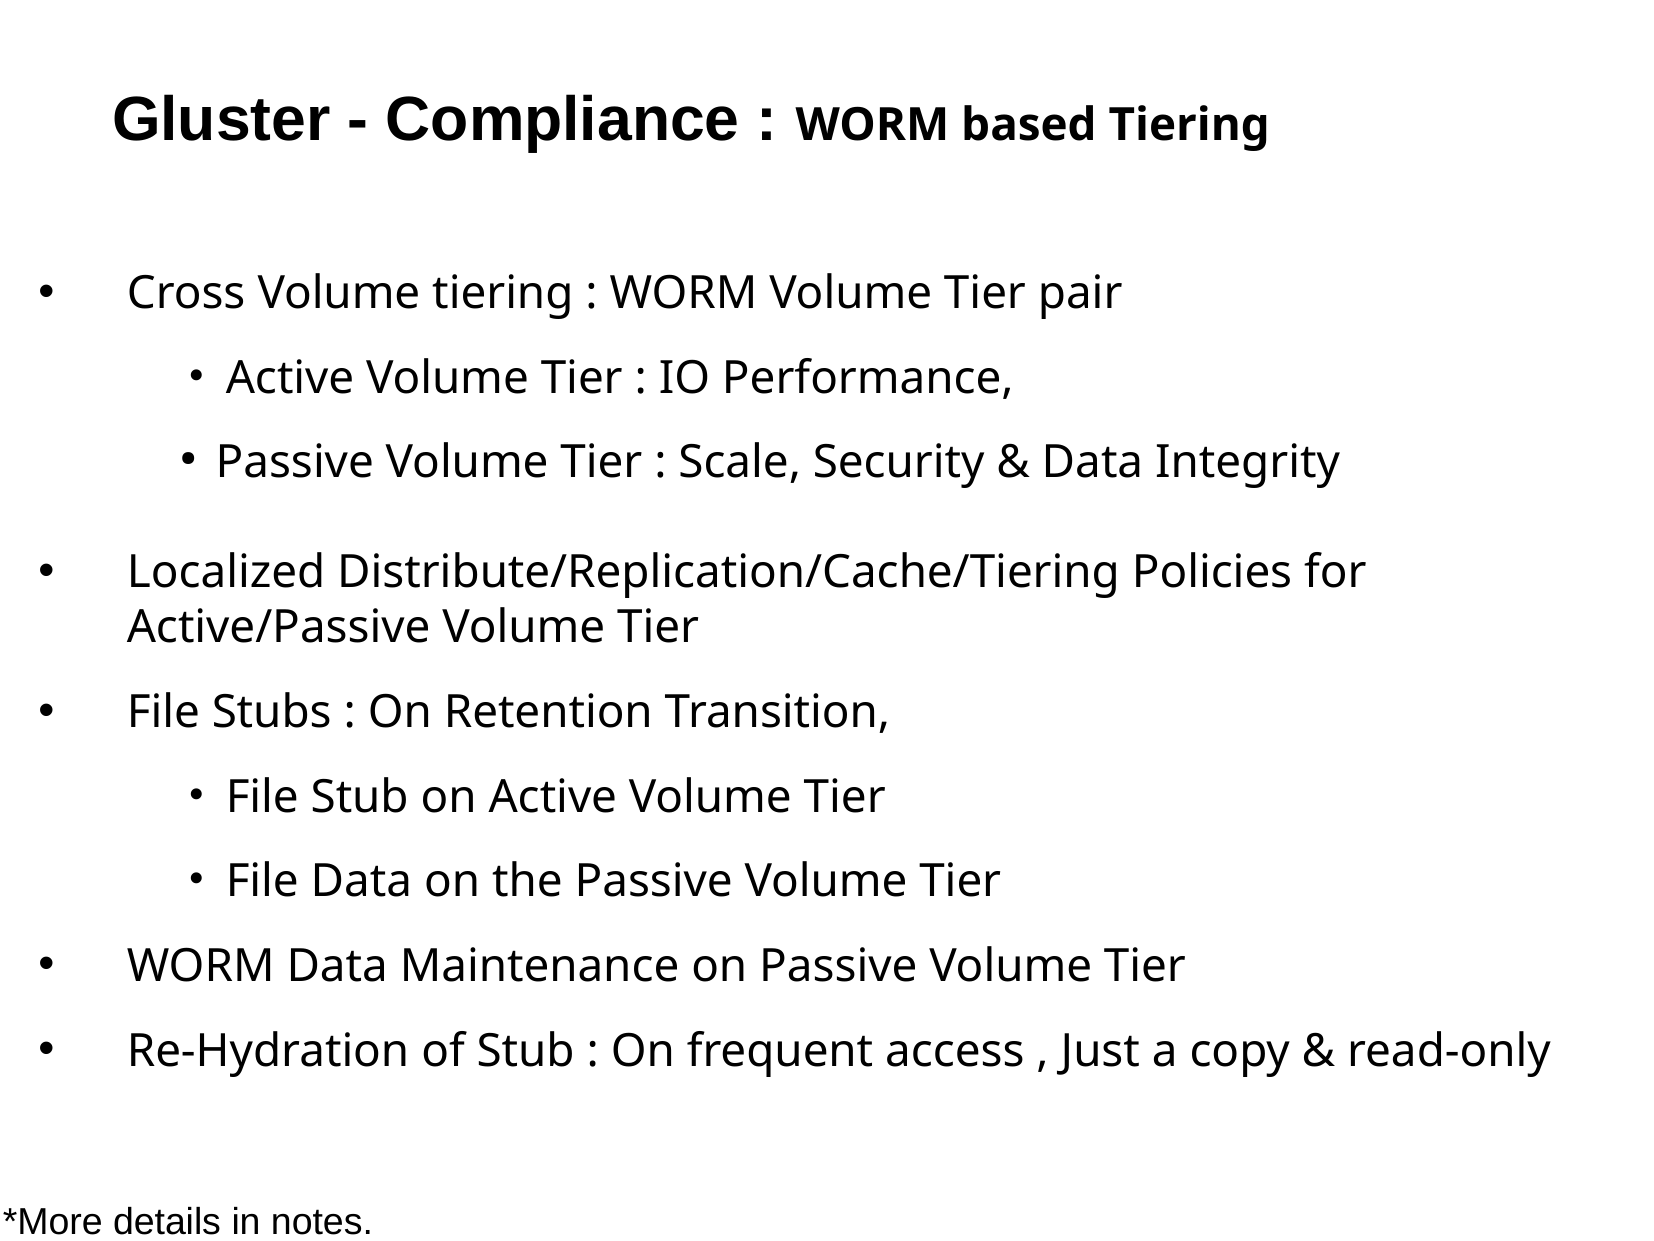

Gluster - Compliance : WORM based Tiering
Cross Volume tiering : WORM Volume Tier pair
Active Volume Tier : IO Performance,
Passive Volume Tier : Scale, Security & Data Integrity
Localized Distribute/Replication/Cache/Tiering Policies for Active/Passive Volume Tier
File Stubs : On Retention Transition,
File Stub on Active Volume Tier
File Data on the Passive Volume Tier
WORM Data Maintenance on Passive Volume Tier
Re-Hydration of Stub : On frequent access , Just a copy & read-only
*More details in notes.